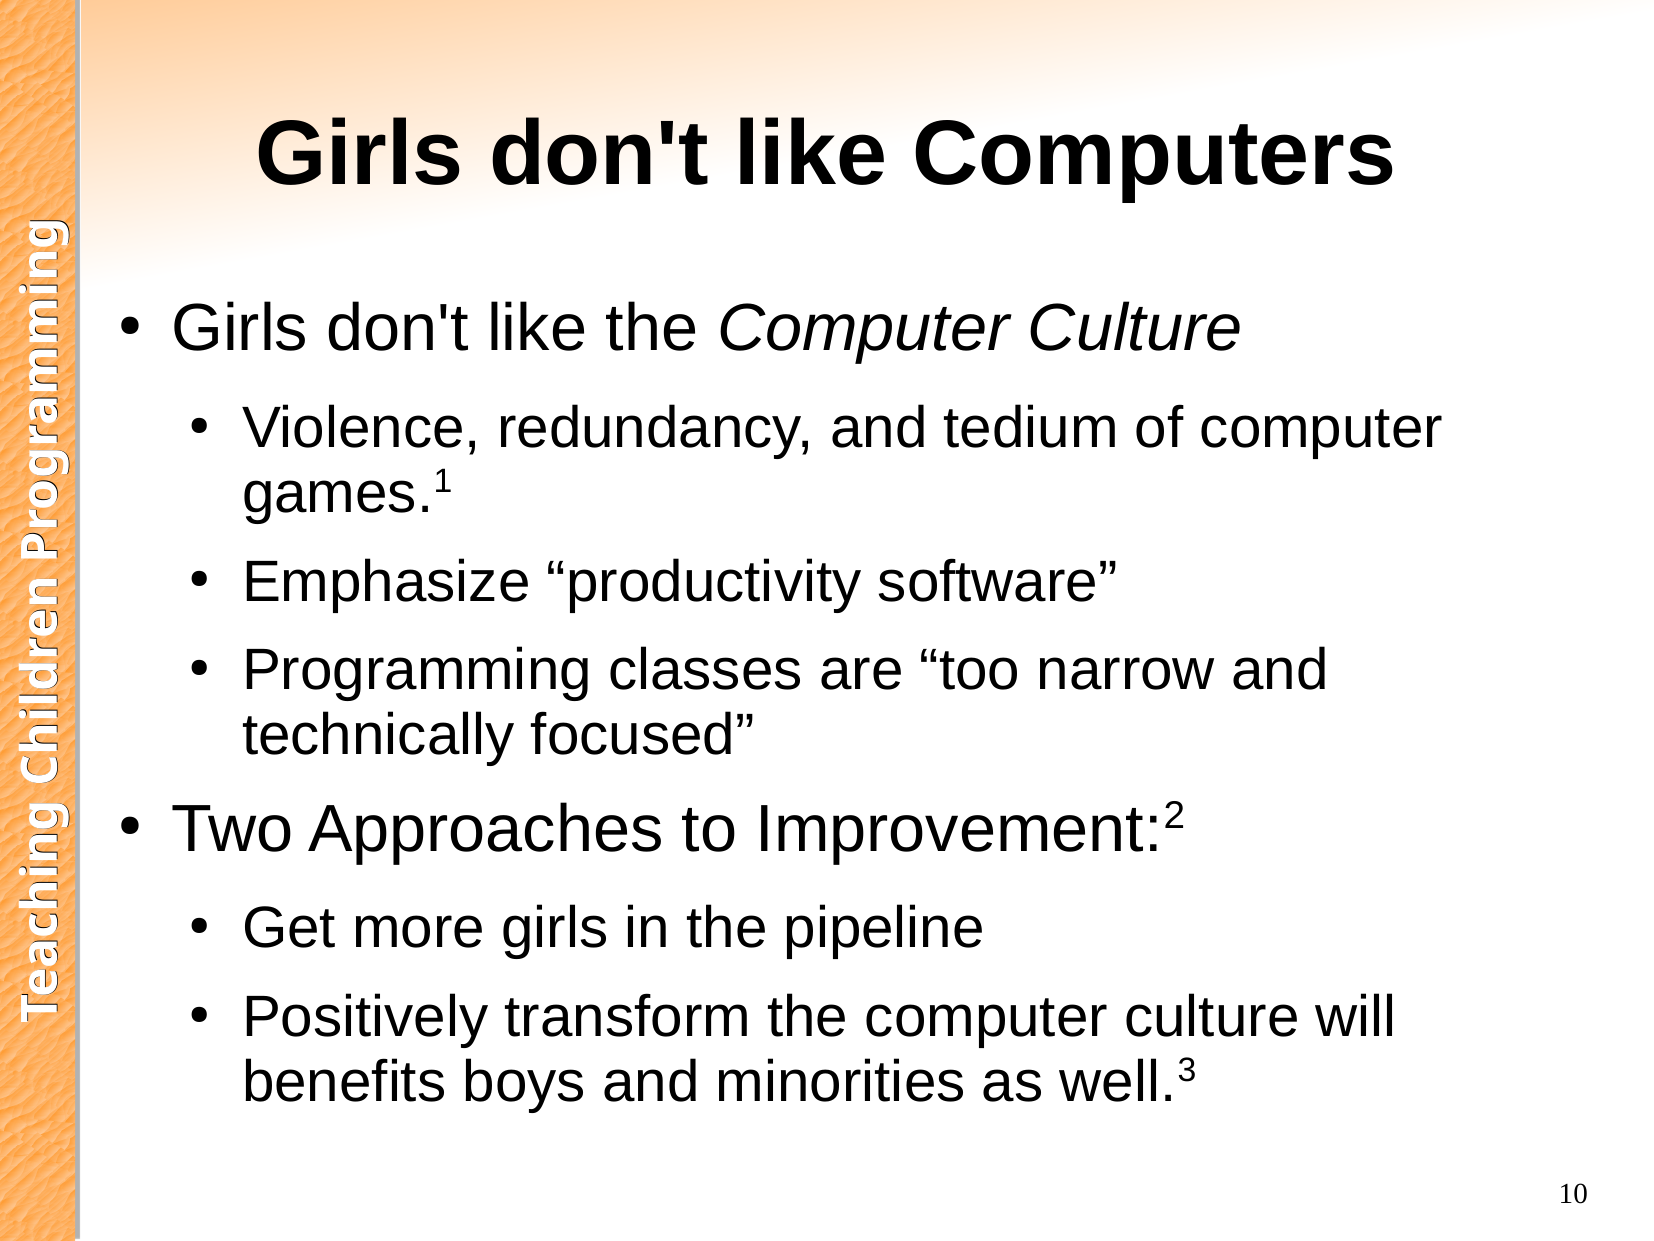

# Girls don't like Computers
Girls don't like the Computer Culture
Violence, redundancy, and tedium of computer games.1
Emphasize “productivity software”
Programming classes are “too narrow and technically focused”
Two Approaches to Improvement:2
Get more girls in the pipeline
Positively transform the computer culture will benefits boys and minorities as well.3
10